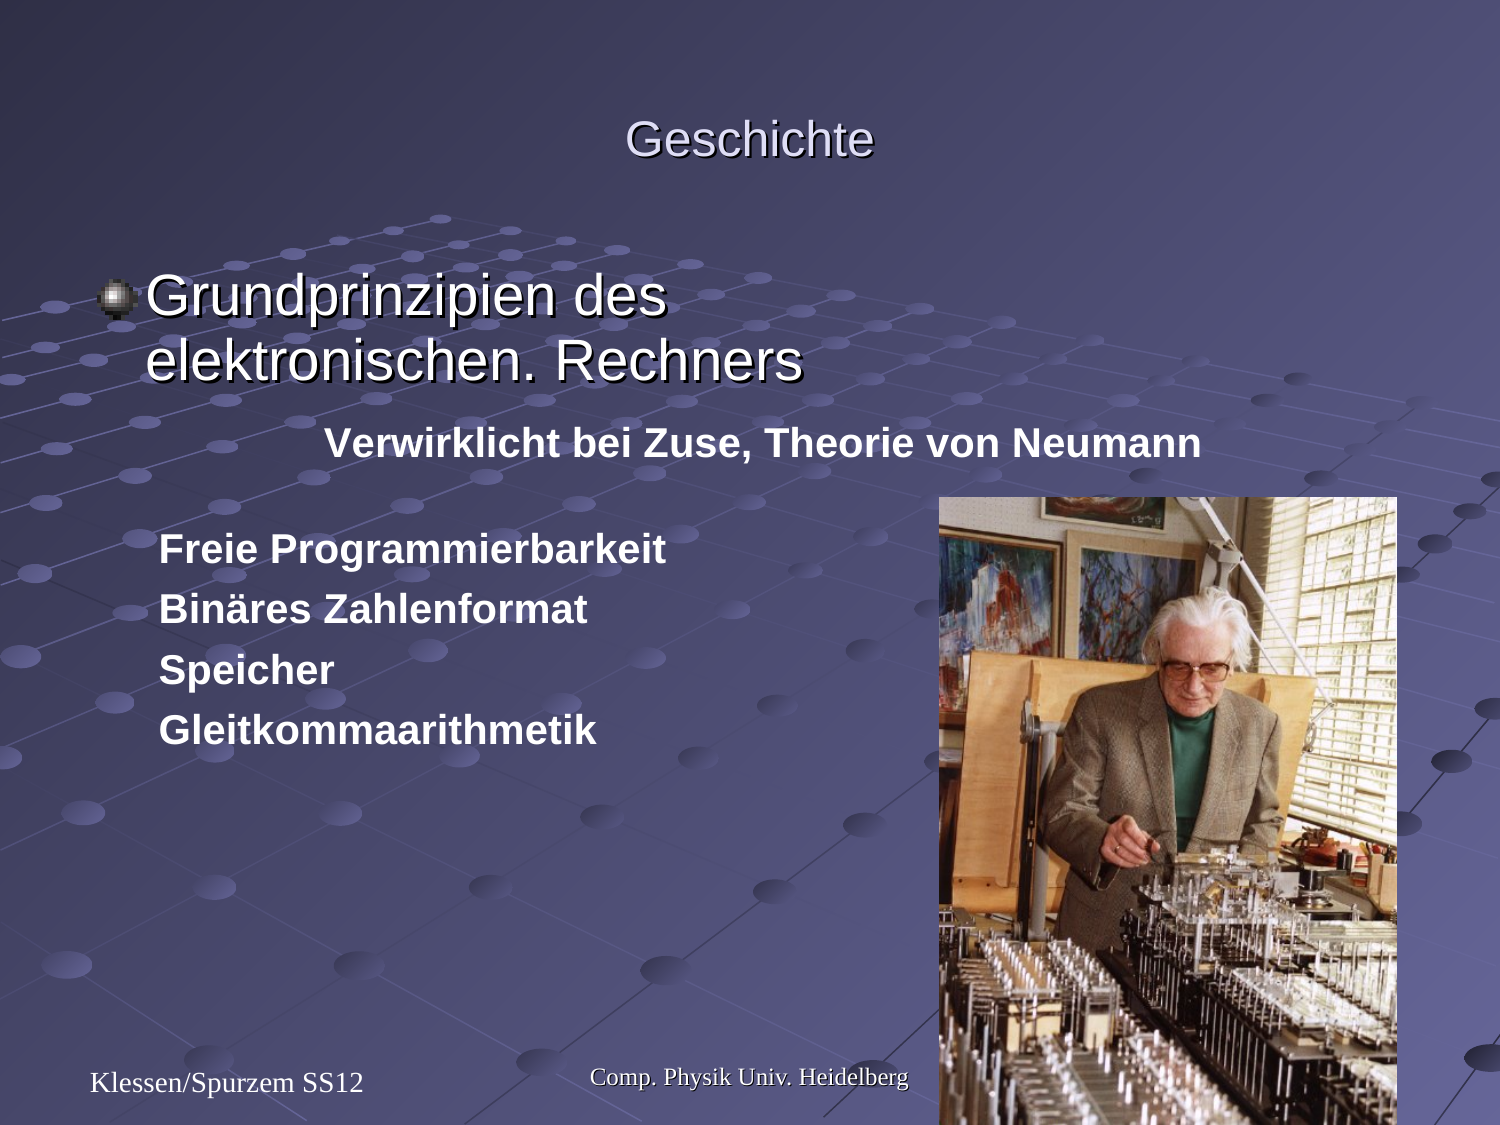

# Geschichte
Grundprinzipien des elektronischen. Rechners
Verwirklicht bei Zuse, Theorie von Neumann
Freie Programmierbarkeit
Binäres Zahlenformat
Speicher
Gleitkommaarithmetik
August 22, 2002